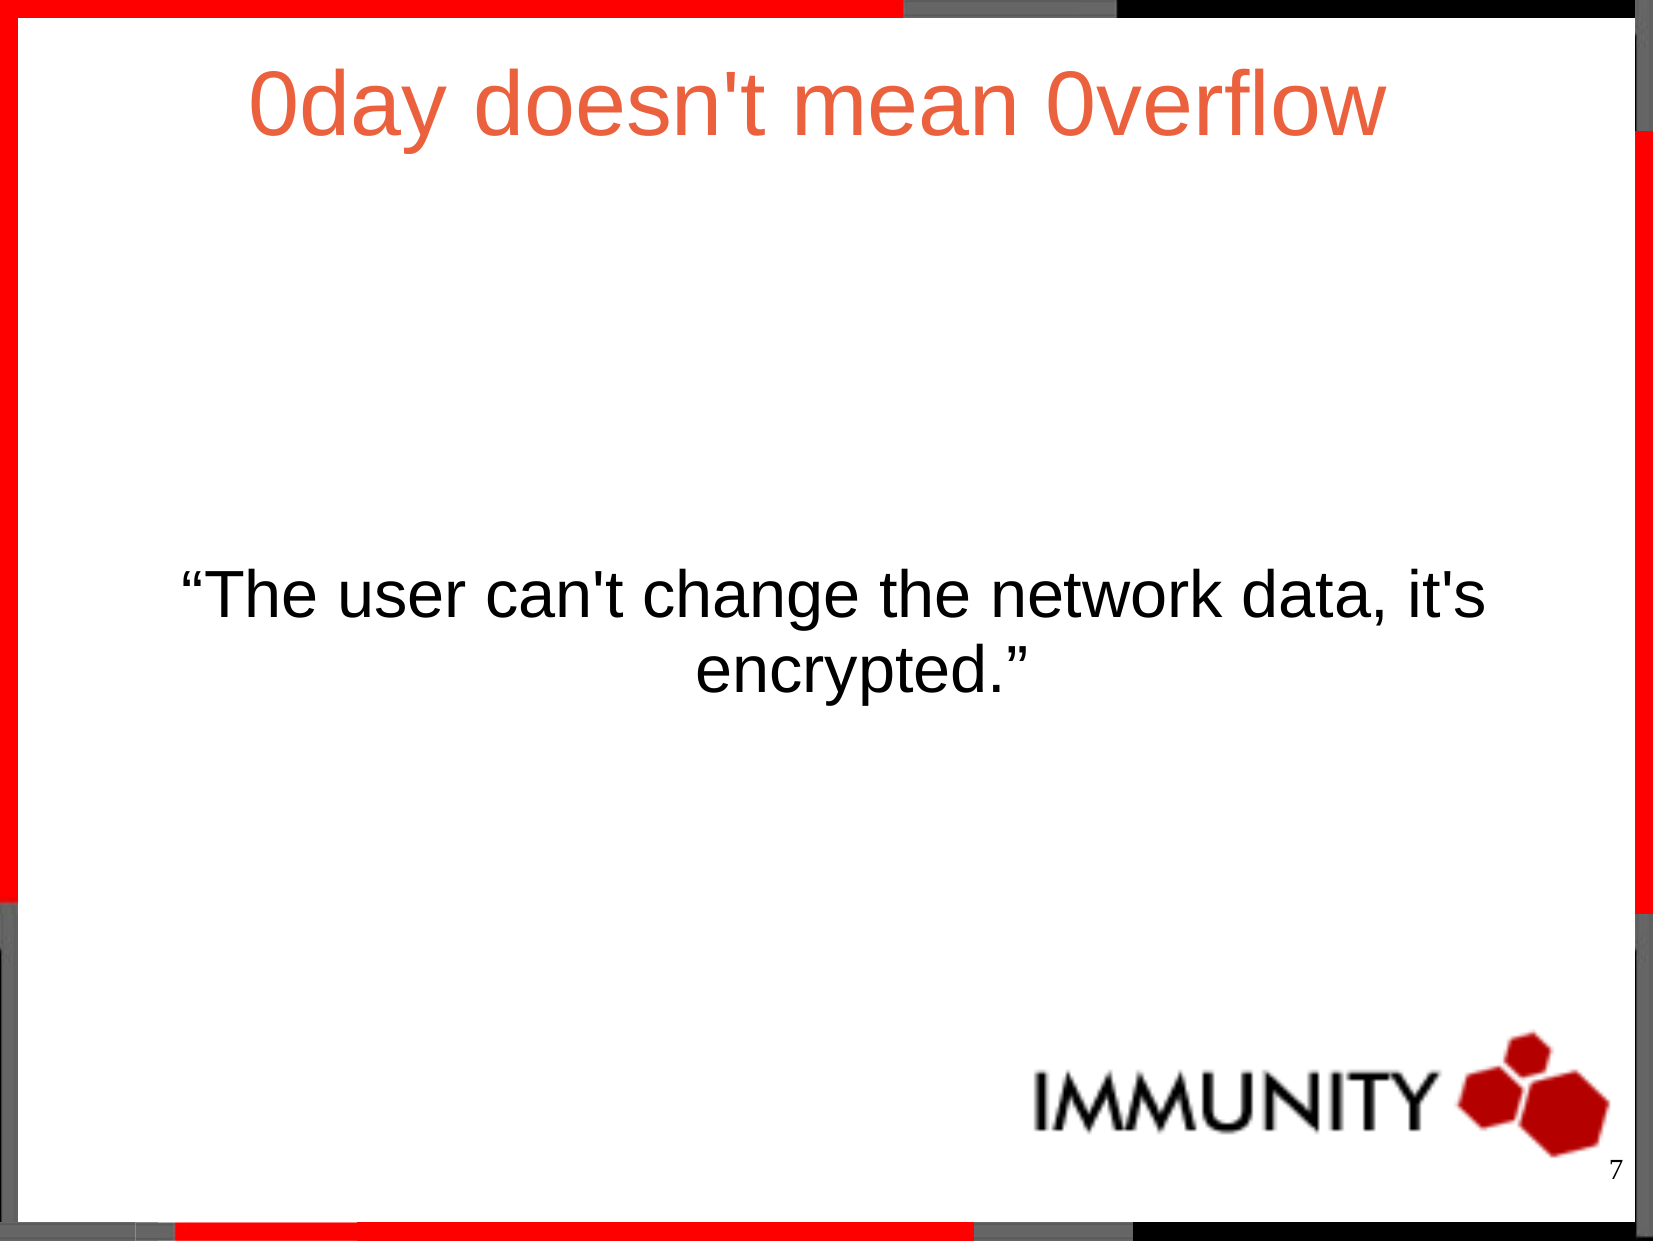

# 0day doesn't mean 0verflow
“The user can't change the network data, it's encrypted.”